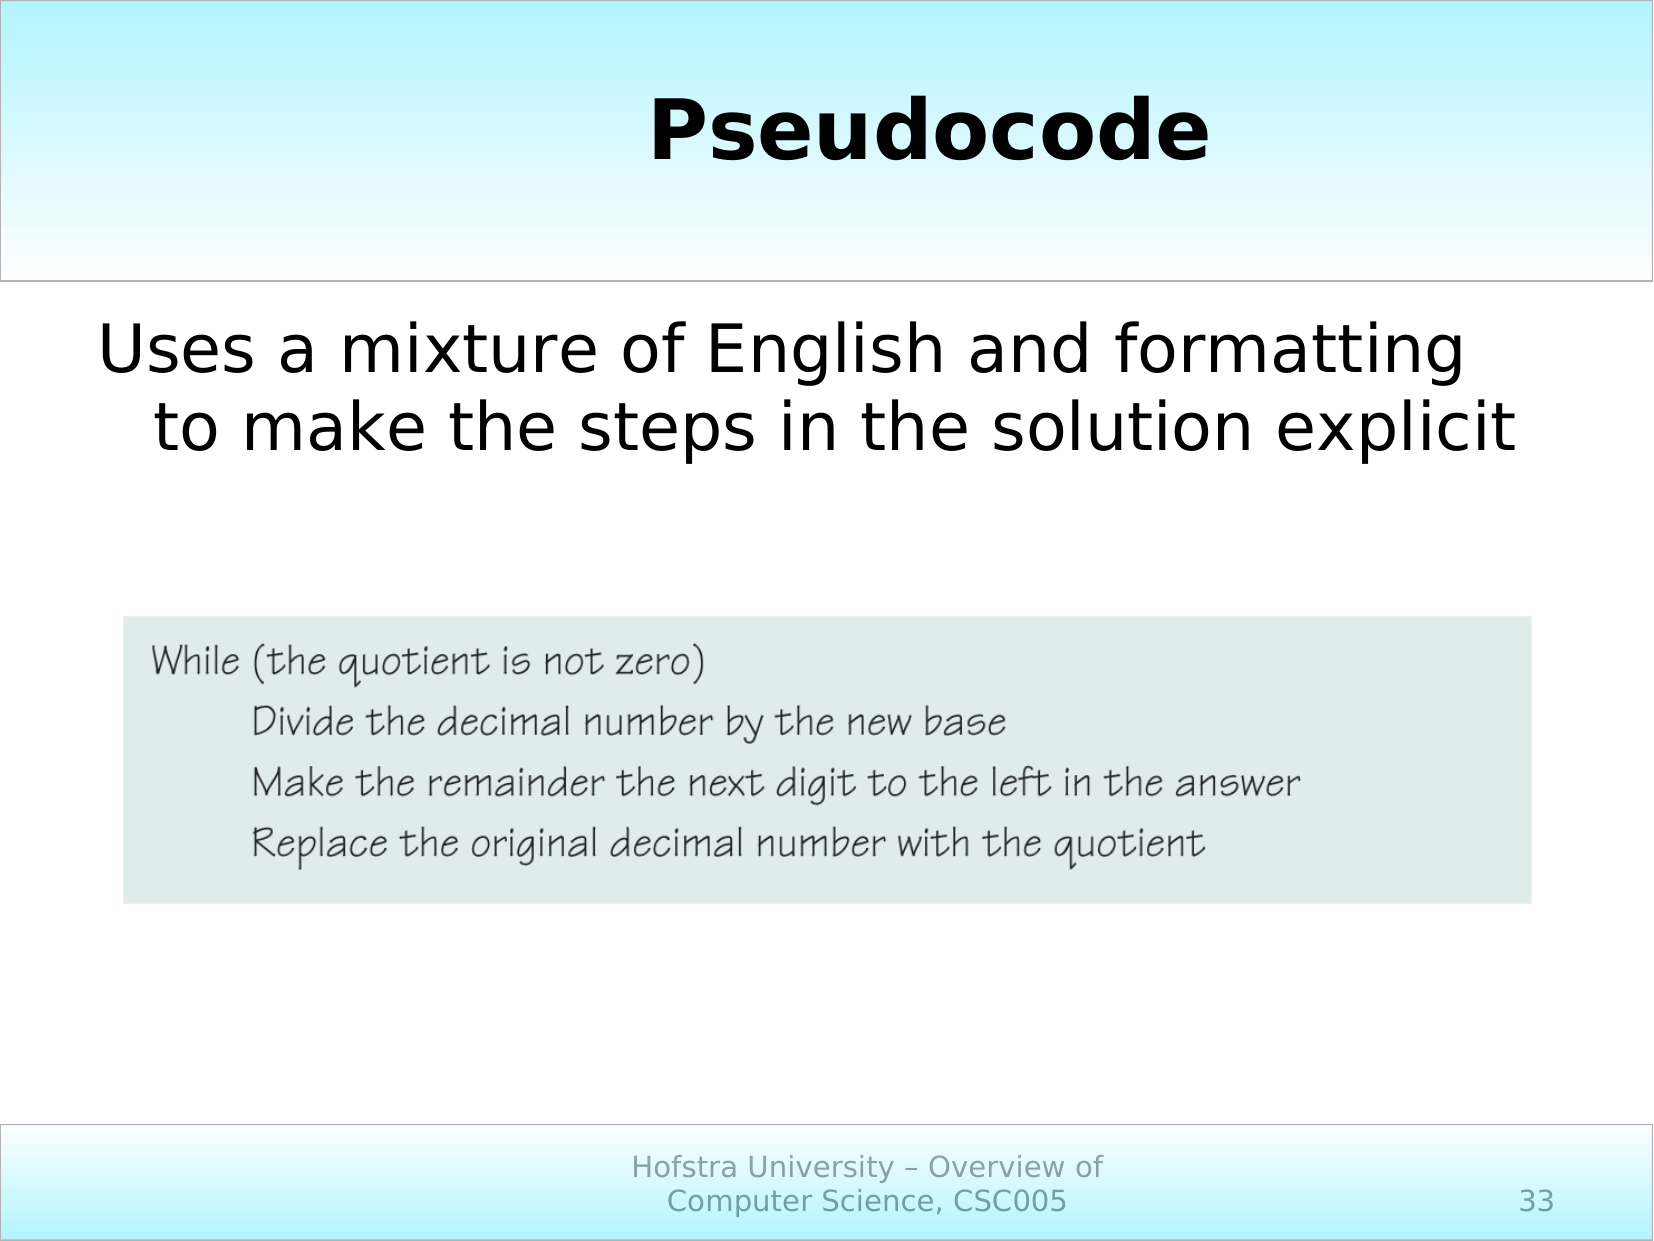

# Pseudocode
Uses a mixture of English and formatting to make the steps in the solution explicit
33